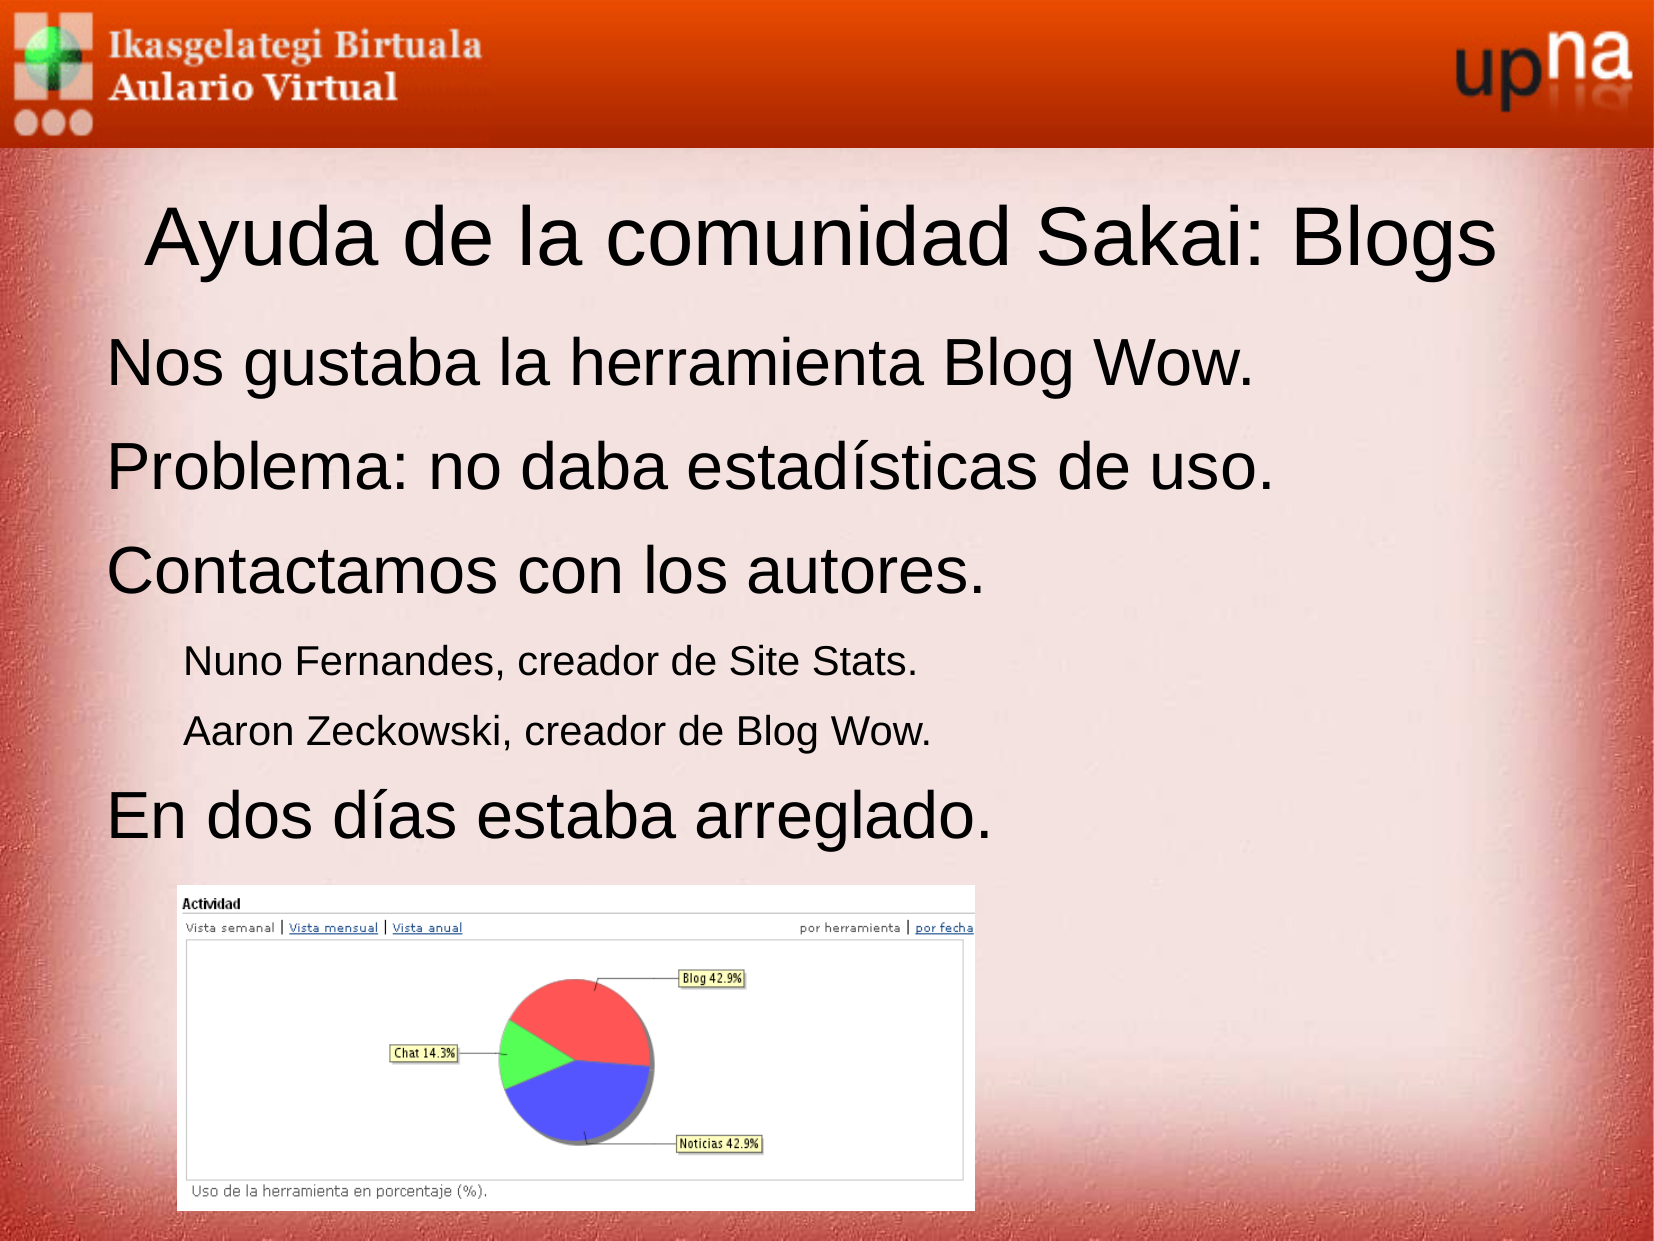

# Ayuda de la comunidad Sakai: Blogs
Nos gustaba la herramienta Blog Wow.
Problema: no daba estadísticas de uso.
Contactamos con los autores.
Nuno Fernandes, creador de Site Stats.
Aaron Zeckowski, creador de Blog Wow.
En dos días estaba arreglado.